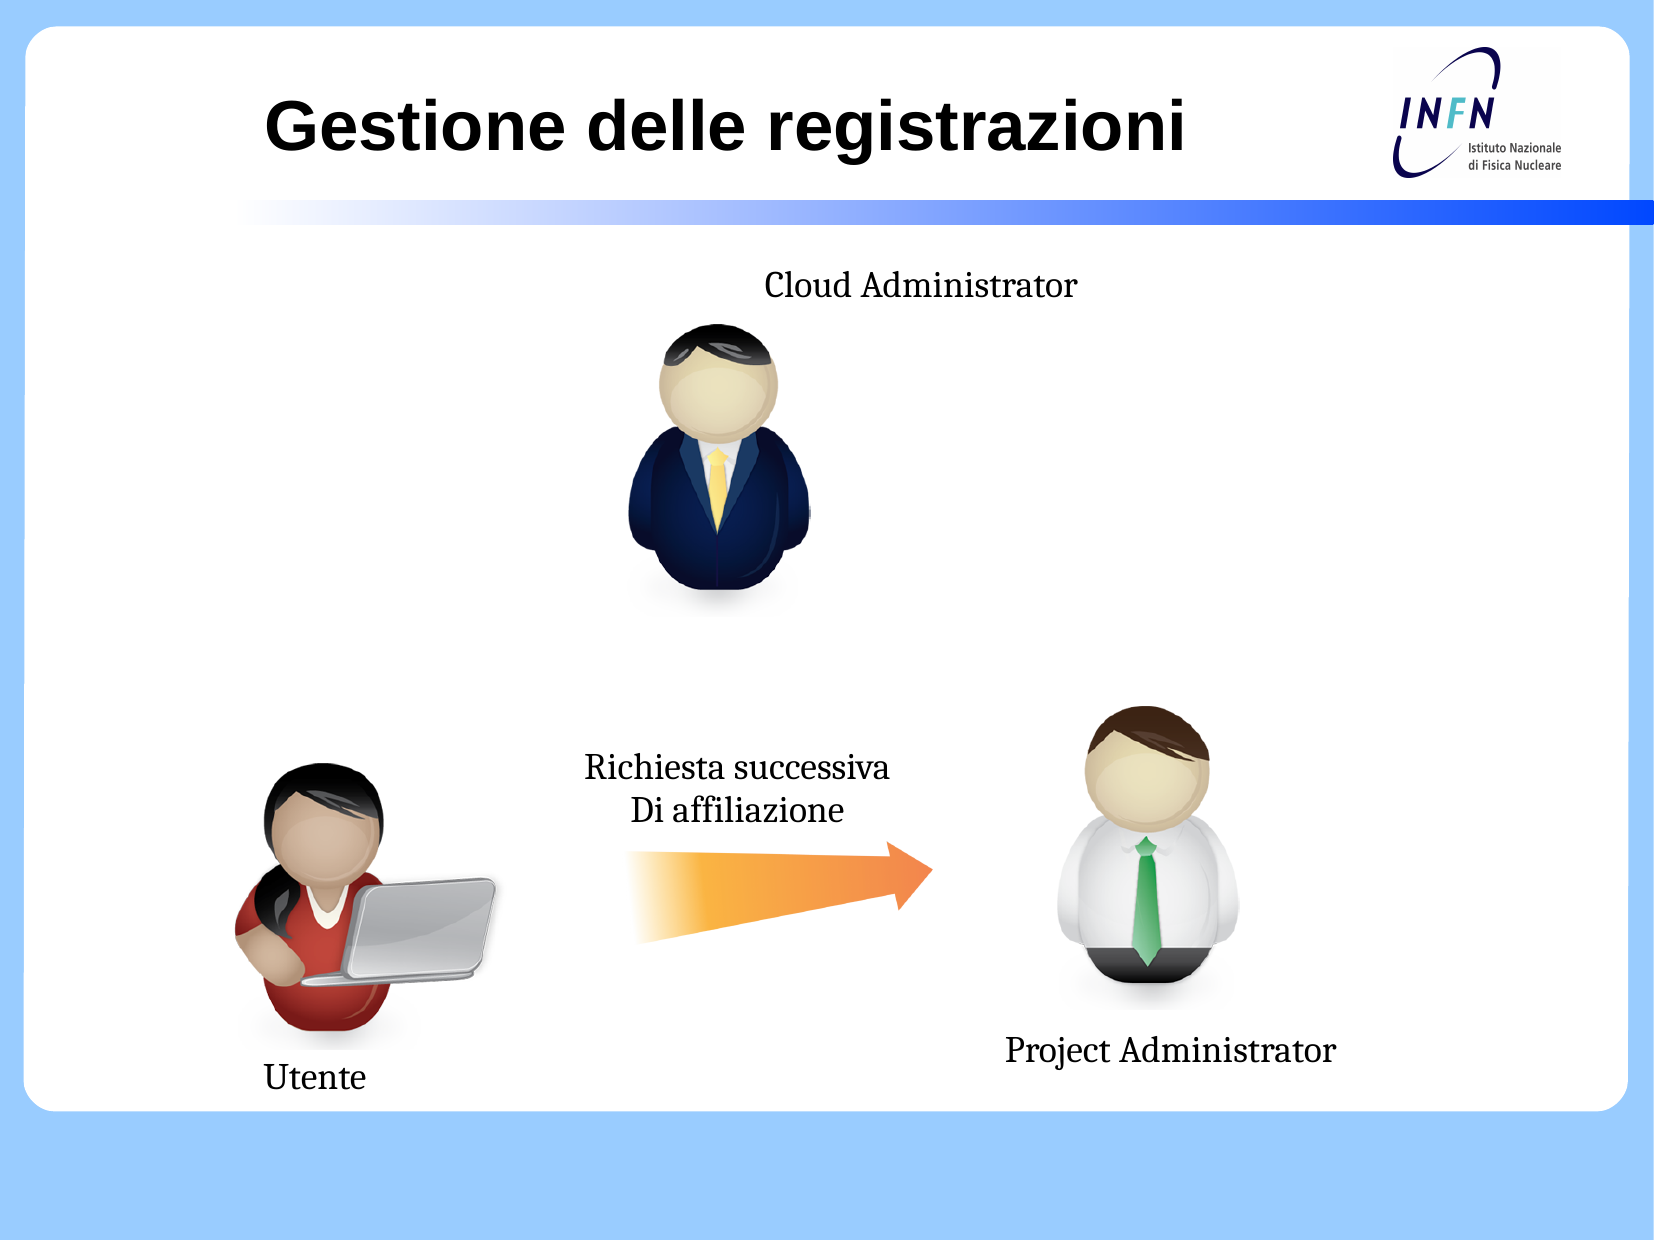

Gestione delle registrazioni
Cloud Administrator
Richiesta successiva
Di affiliazione
Project Administrator
Utente